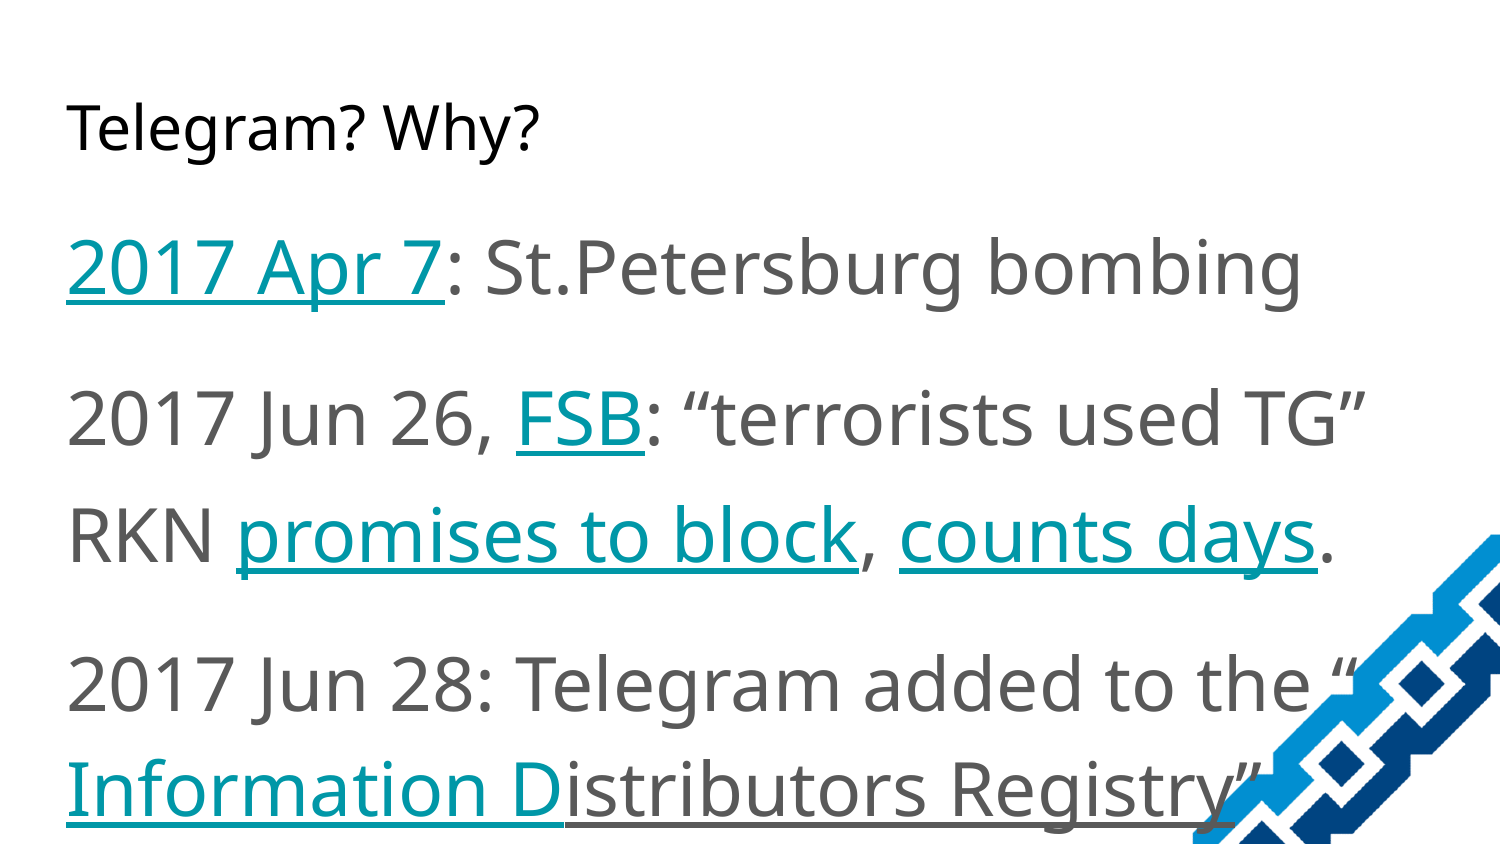

# Telegram? Why?
2017 Apr 7: St.Petersburg bombing
2017 Jun 26, FSB: “terrorists used TG”
RKN promises to block, counts days.
2017 Jun 28: Telegram added to the “Information Distributors Registry”